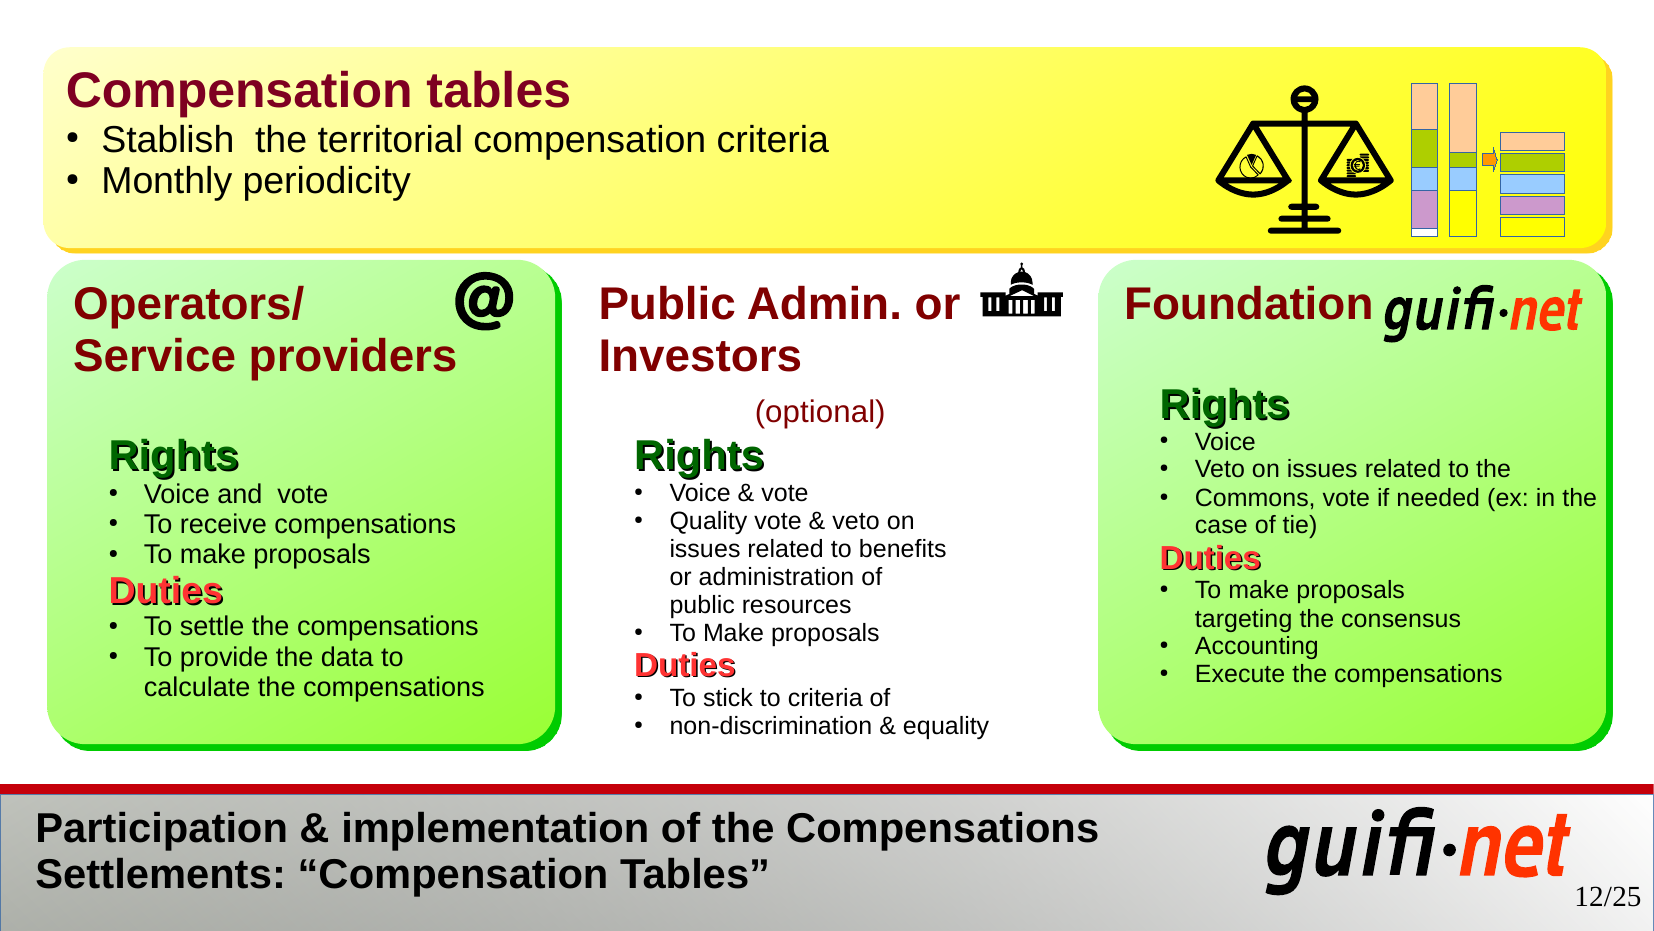

Compensation tables
Stablish the territorial compensation criteria
Monthly periodicity
Operators/
Service providers
Rights
Voice and vote
To receive compensations
To make proposals
Duties
To settle the compensations
To provide the data to
calculate the compensations
Public Admin. or
Investors
(optional)
Rights
Voice & vote
Quality vote & veto on
issues related to benefits
or administration of
public resources
To Make proposals
Duties
To stick to criteria of
non-discrimination & equality
Foundation
Rights
Voice
Veto on issues related to the
Commons, vote if needed (ex: in the
case of tie)
Duties
To make proposals
targeting the consensus
Accounting
Execute the compensations
# Participation & implementation of the Compensations Settlements: “Compensation Tables”